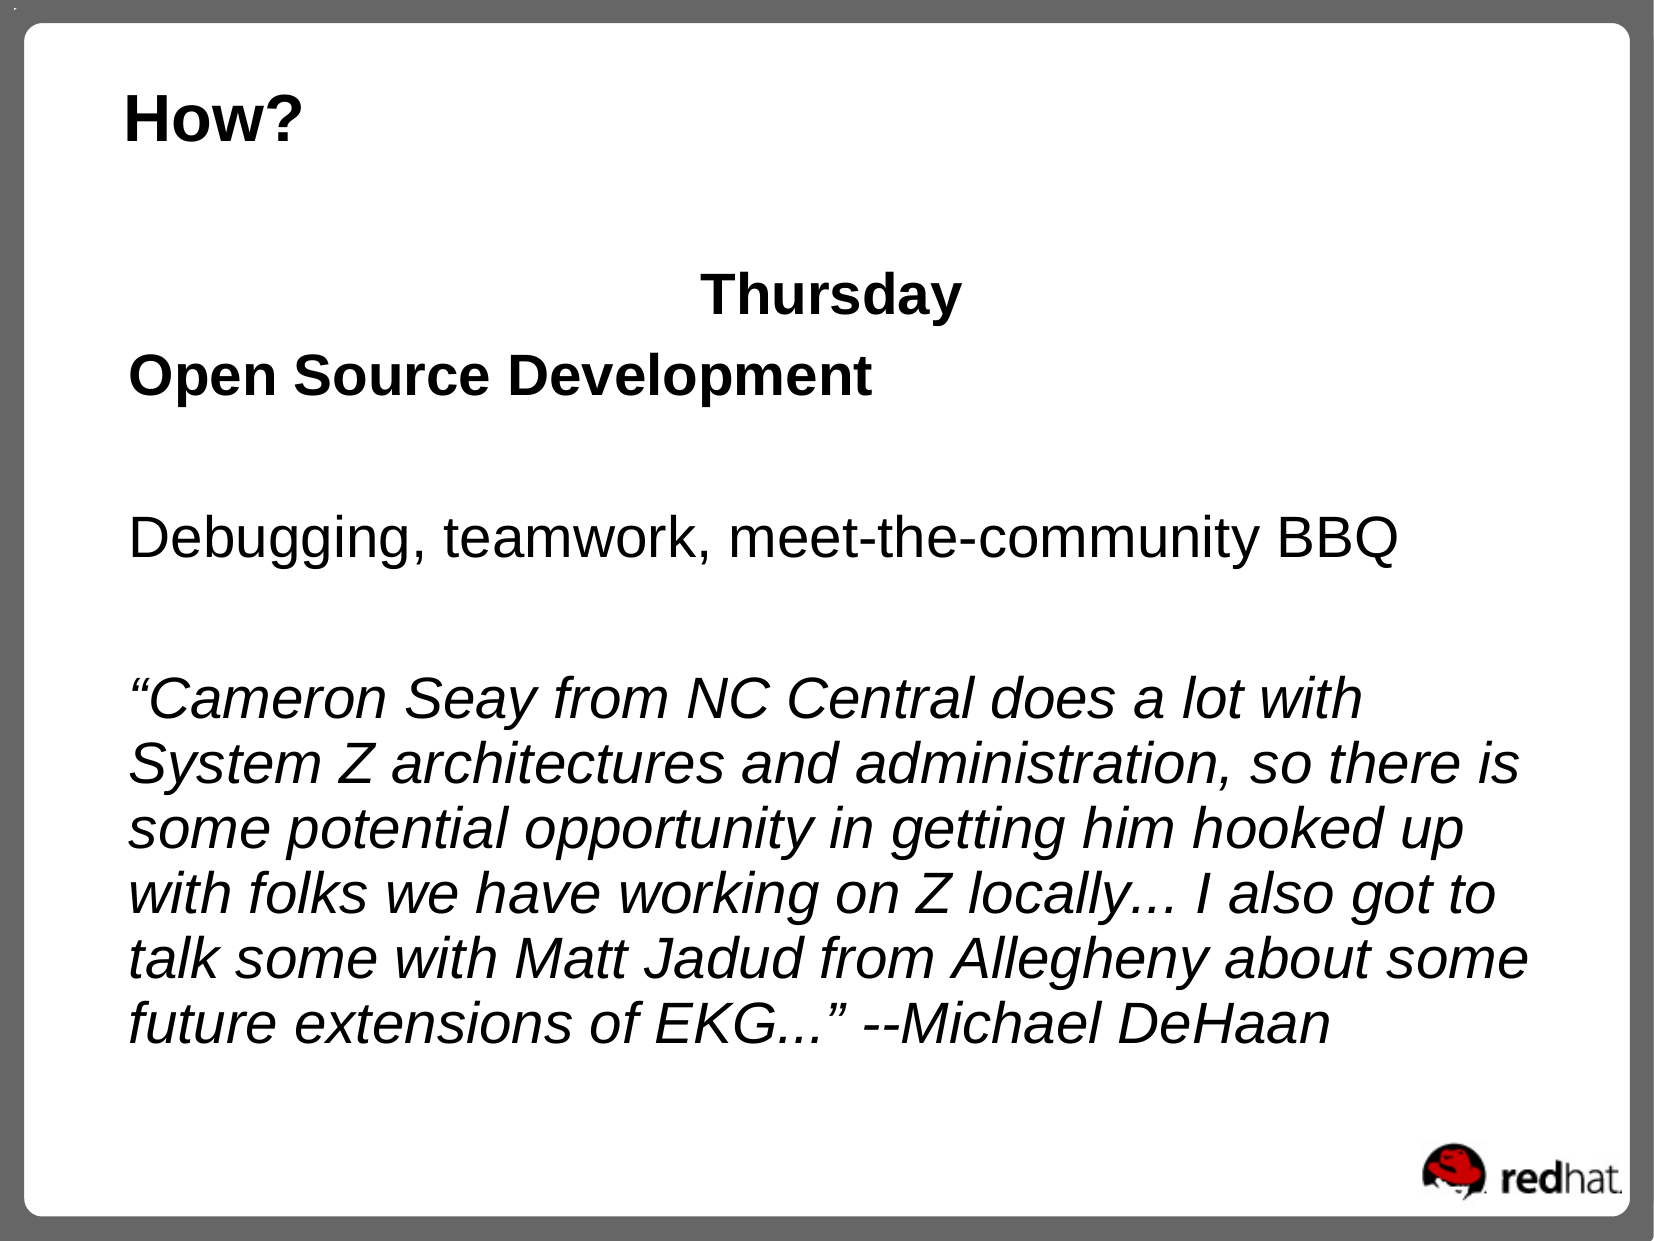

# How?
Thursday
Open Source Development
Debugging, teamwork, meet-the-community BBQ
“Cameron Seay from NC Central does a lot with System Z architectures and administration, so there is some potential opportunity in getting him hooked up with folks we have working on Z locally... I also got to talk some with Matt Jadud from Allegheny about some future extensions of EKG...” --Michael DeHaan